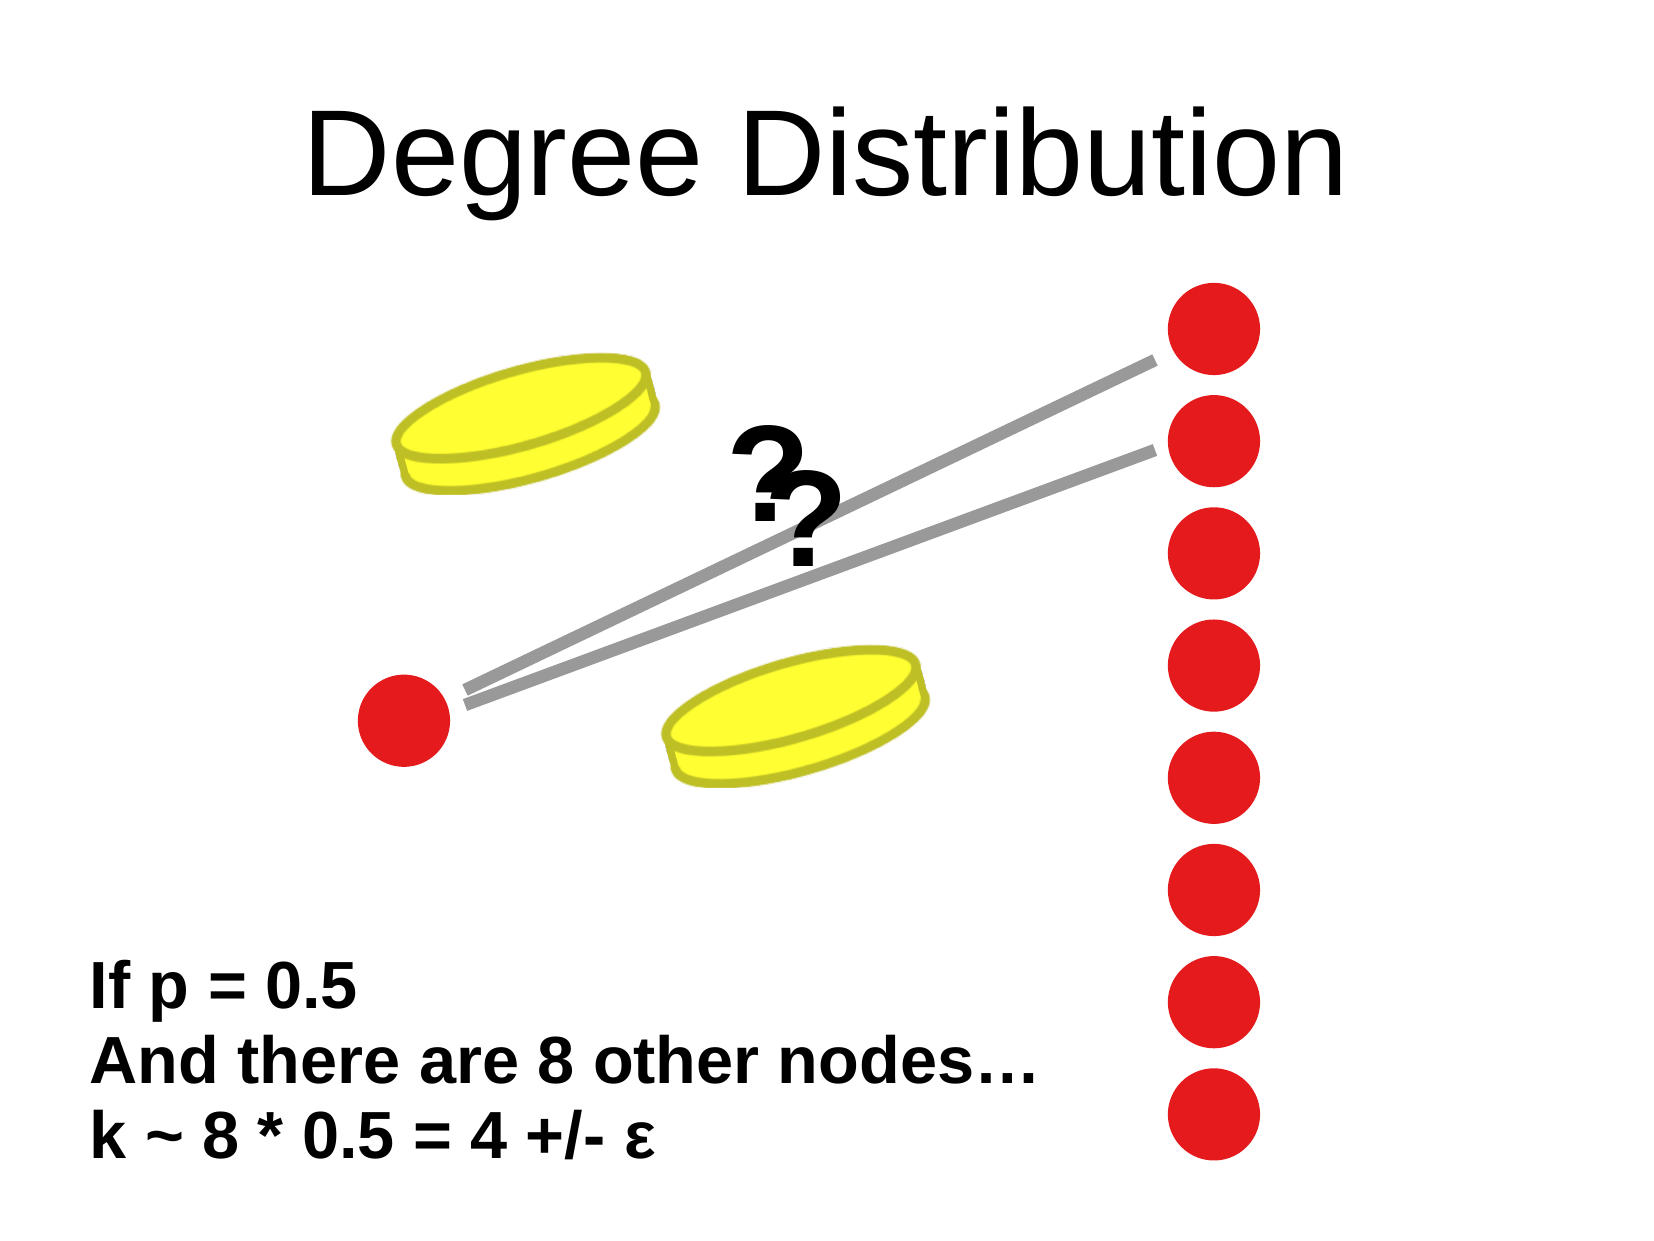

# Degree Distribution
?
?
If p = 0.5
And there are 8 other nodes…
k ~ 8 * 0.5 = 4 +/- ε